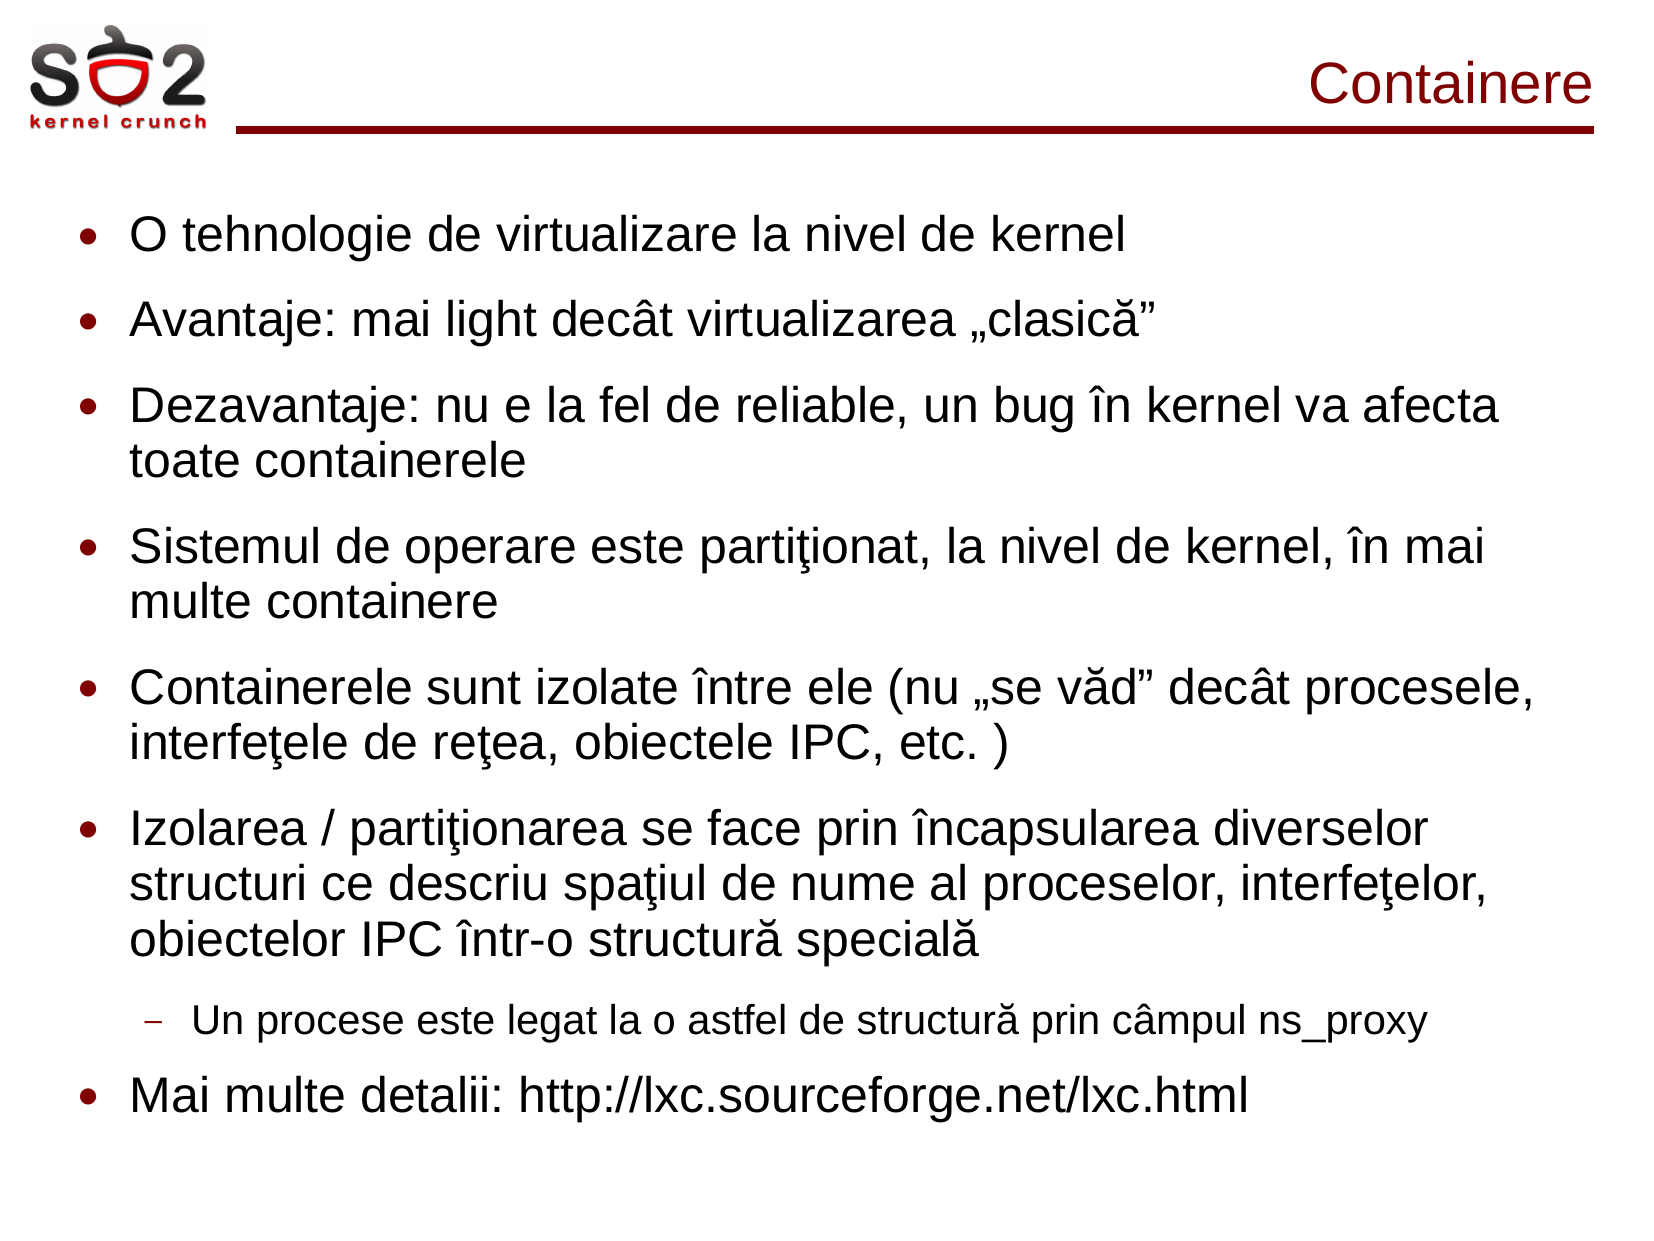

# Containere
O tehnologie de virtualizare la nivel de kernel
Avantaje: mai light decât virtualizarea „clasică”
Dezavantaje: nu e la fel de reliable, un bug în kernel va afecta toate containerele
Sistemul de operare este partiţionat, la nivel de kernel, în mai multe containere
Containerele sunt izolate între ele (nu „se văd” decât procesele, interfeţele de reţea, obiectele IPC, etc. )
Izolarea / partiţionarea se face prin încapsularea diverselor structuri ce descriu spaţiul de nume al proceselor, interfeţelor, obiectelor IPC într-o structură specială
Un procese este legat la o astfel de structură prin câmpul ns_proxy
Mai multe detalii: http://lxc.sourceforge.net/lxc.html